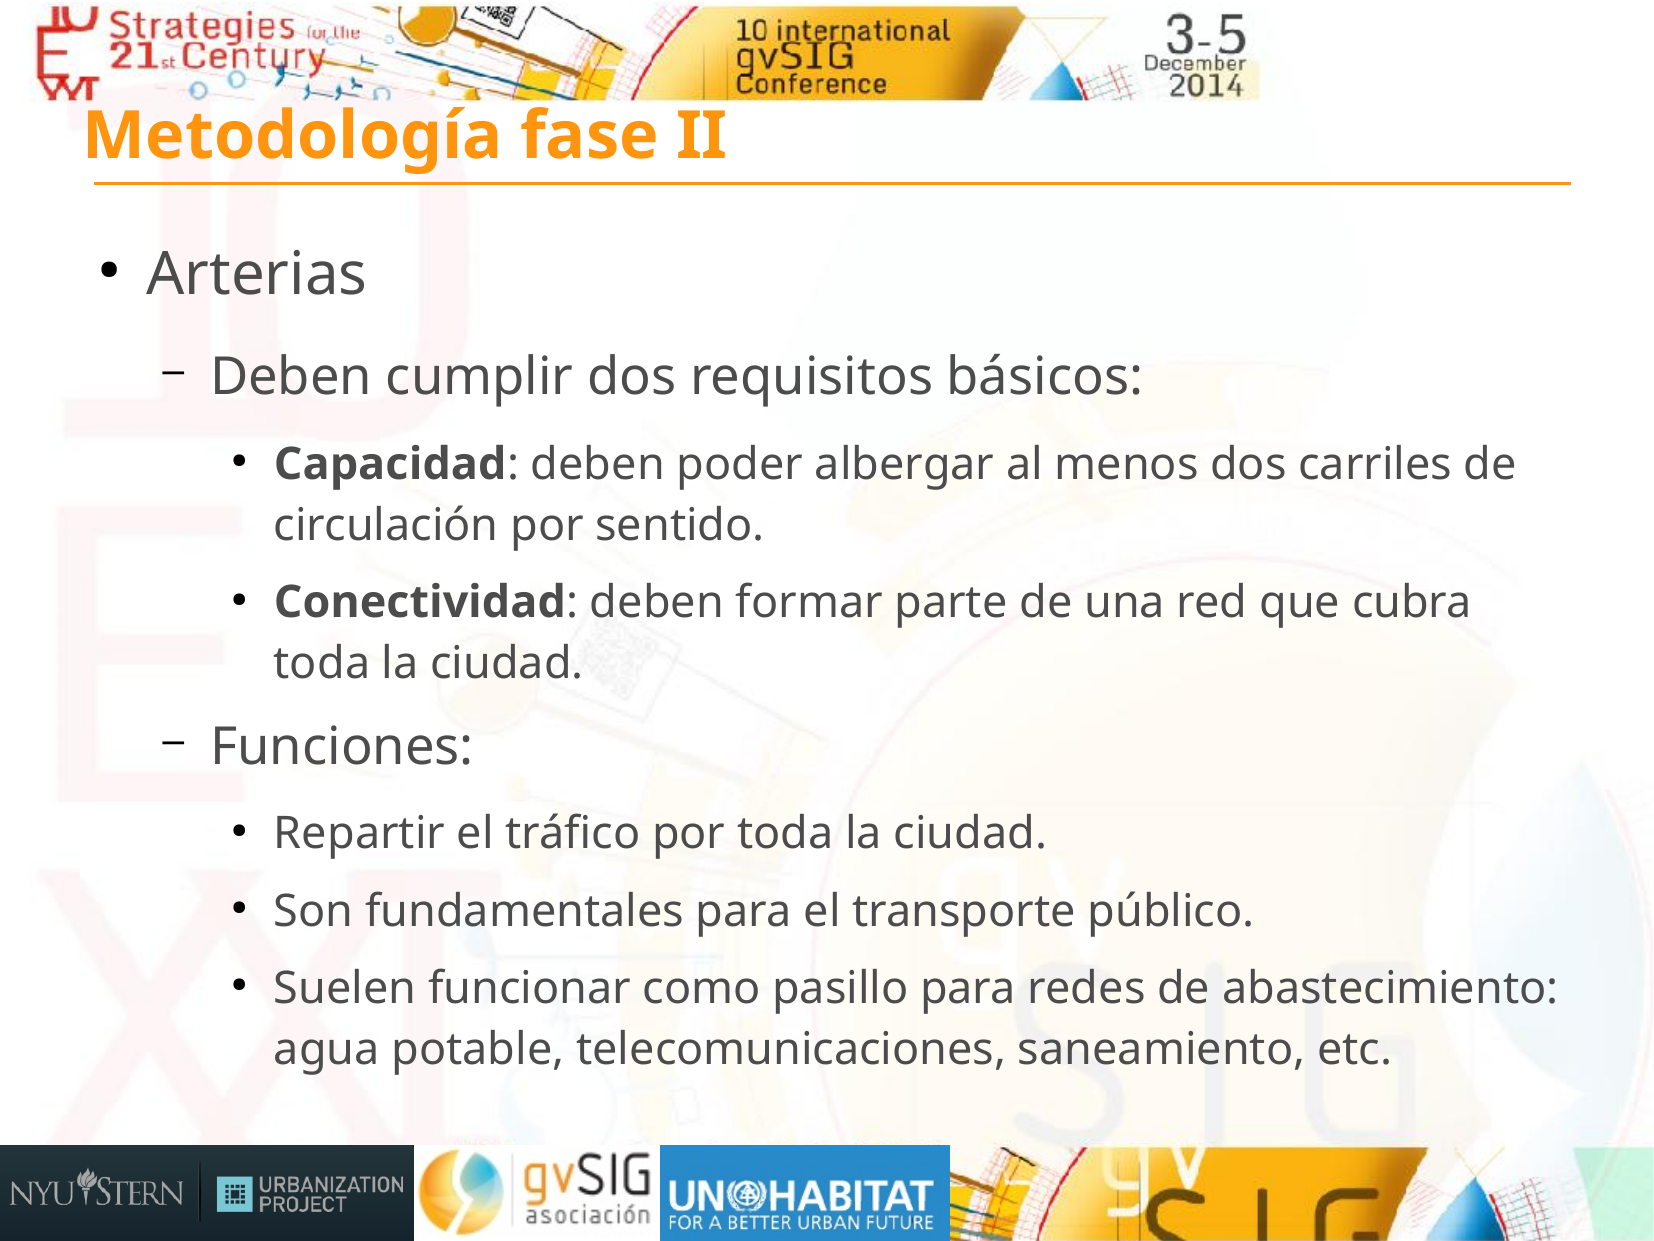

Metodología fase II
# Arterias
Deben cumplir dos requisitos básicos:
Capacidad: deben poder albergar al menos dos carriles de circulación por sentido.
Conectividad: deben formar parte de una red que cubra toda la ciudad.
Funciones:
Repartir el tráfico por toda la ciudad.
Son fundamentales para el transporte público.
Suelen funcionar como pasillo para redes de abastecimiento: agua potable, telecomunicaciones, saneamiento, etc.